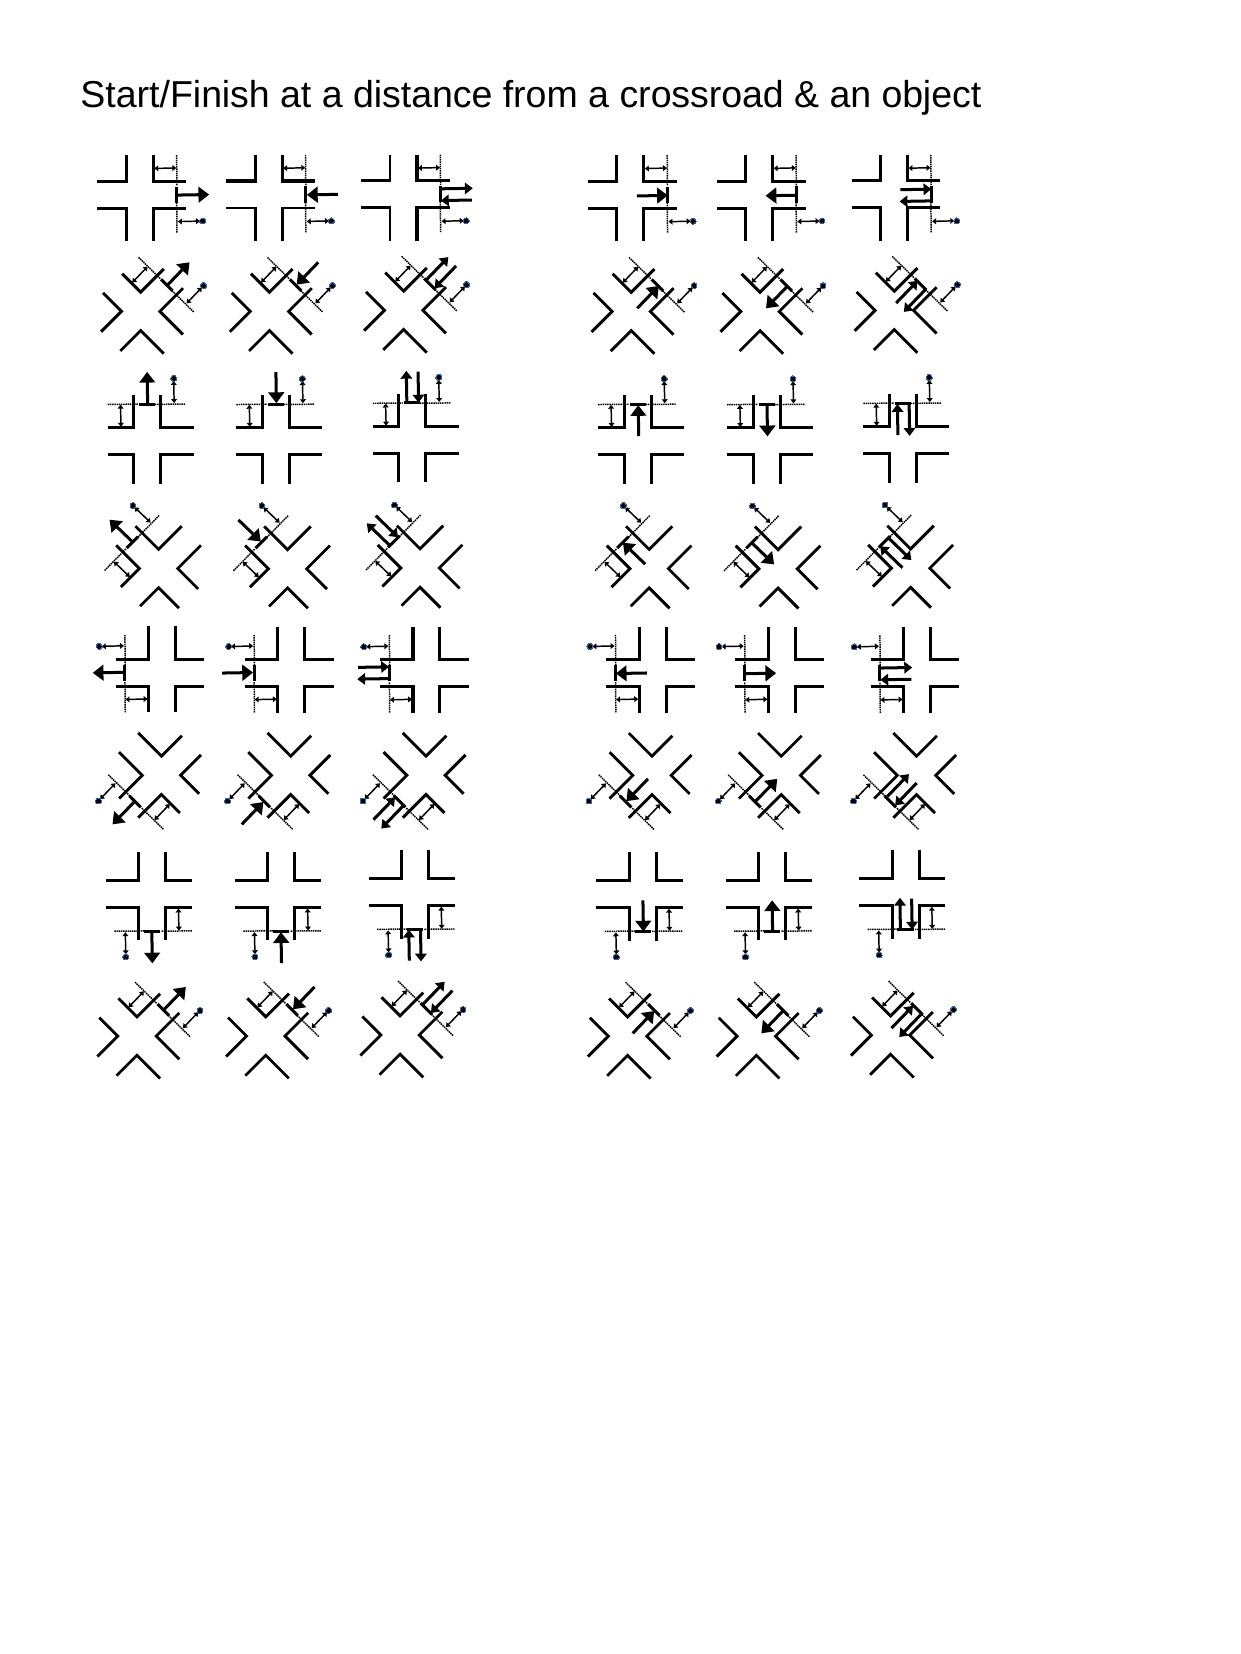

Start/Finish at a distance from a crossroad & an object